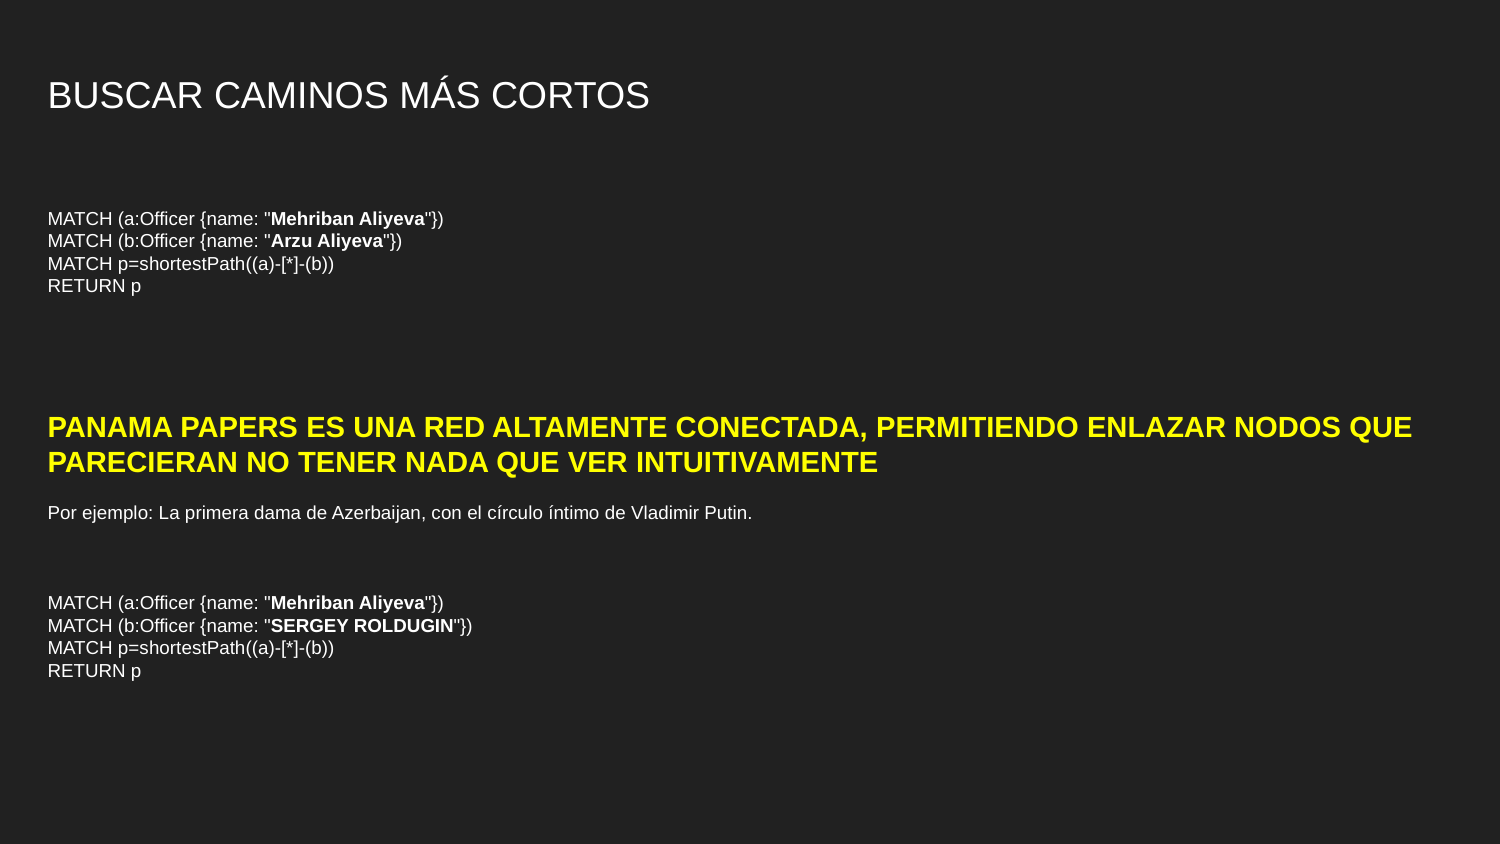

BUSCAR CAMINOS MÁS CORTOS
MATCH (a:Officer {name: "Mehriban Aliyeva"})
MATCH (b:Officer {name: "Arzu Aliyeva"})
MATCH p=shortestPath((a)-[*]-(b))
RETURN p
PANAMA PAPERS ES UNA RED ALTAMENTE CONECTADA, PERMITIENDO ENLAZAR NODOS QUE PARECIERAN NO TENER NADA QUE VER INTUITIVAMENTE
Por ejemplo: La primera dama de Azerbaijan, con el círculo íntimo de Vladimir Putin.
MATCH (a:Officer {name: "Mehriban Aliyeva"})
MATCH (b:Officer {name: "SERGEY ROLDUGIN"})
MATCH p=shortestPath((a)-[*]-(b))
RETURN p